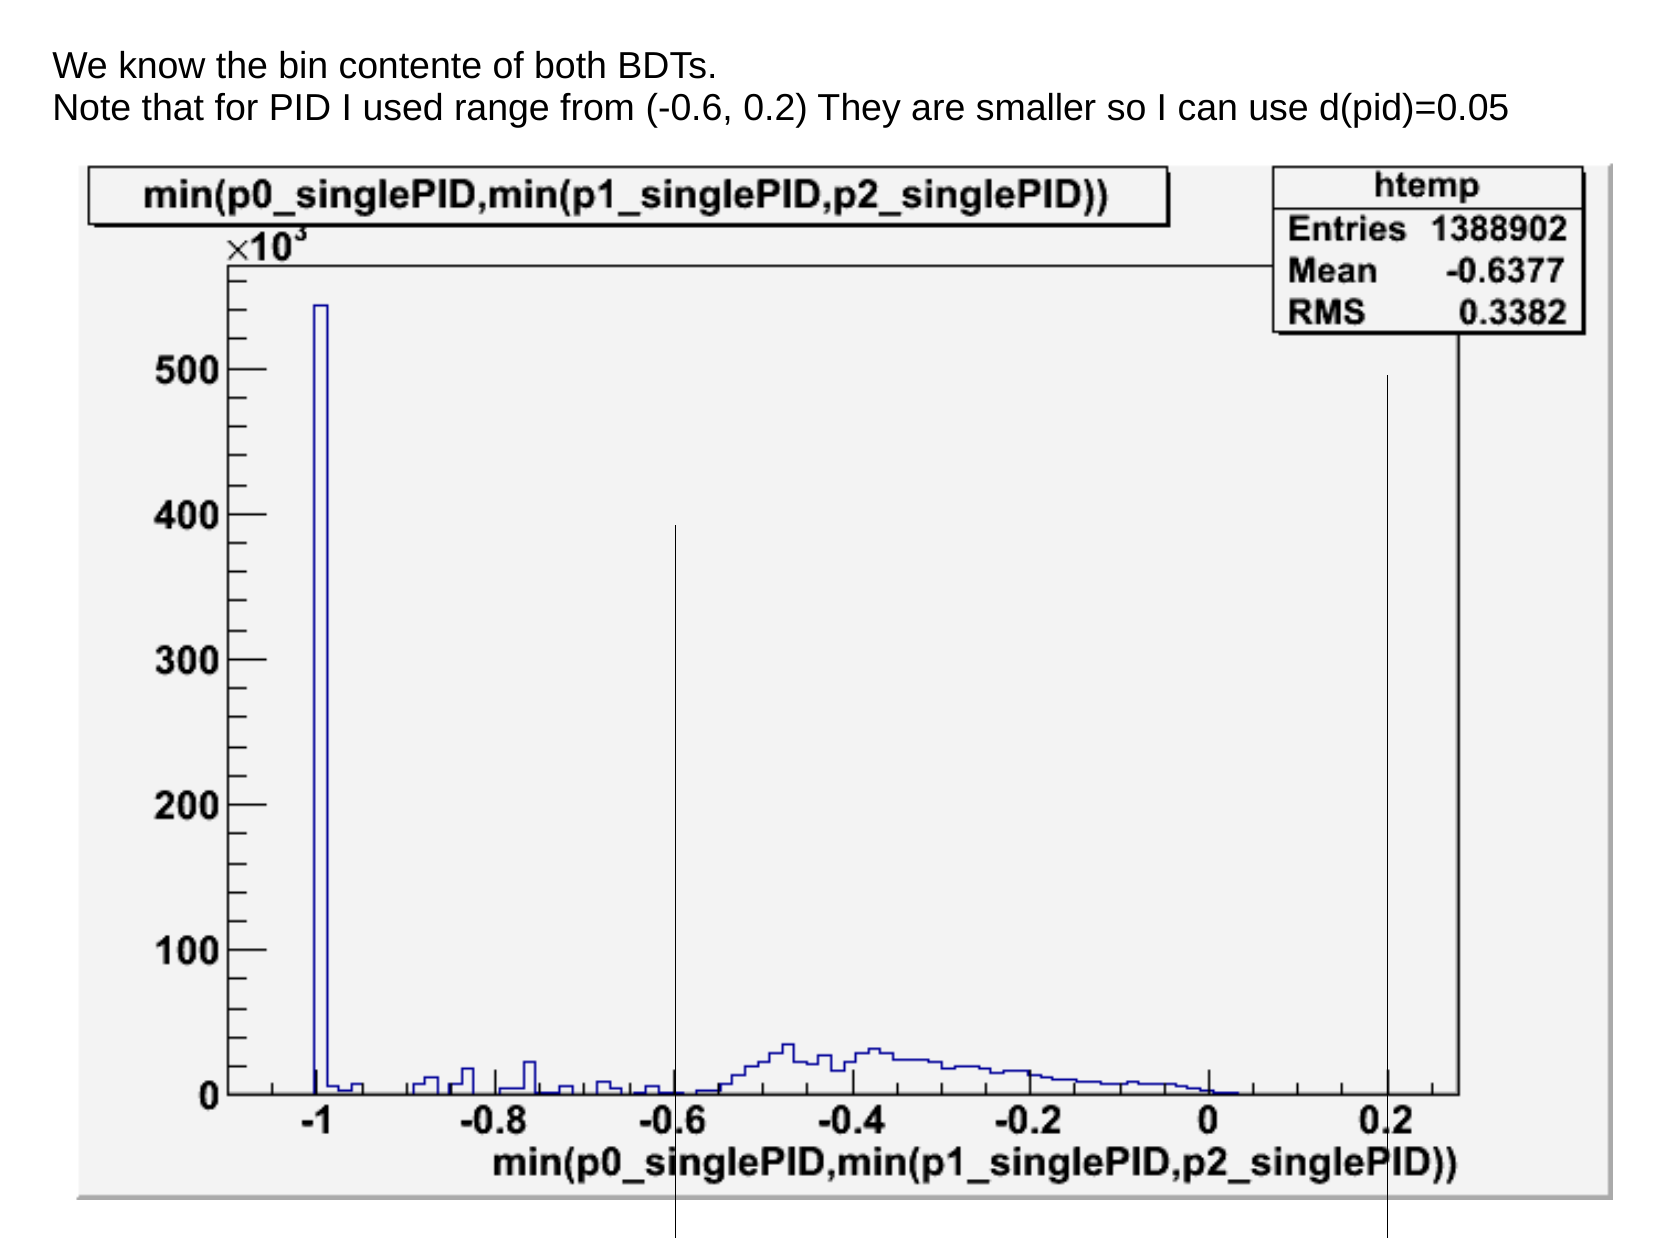

We know the bin contente of both BDTs.
Note that for PID I used range from (-0.6, 0.2) They are smaller so I can use d(pid)=0.05